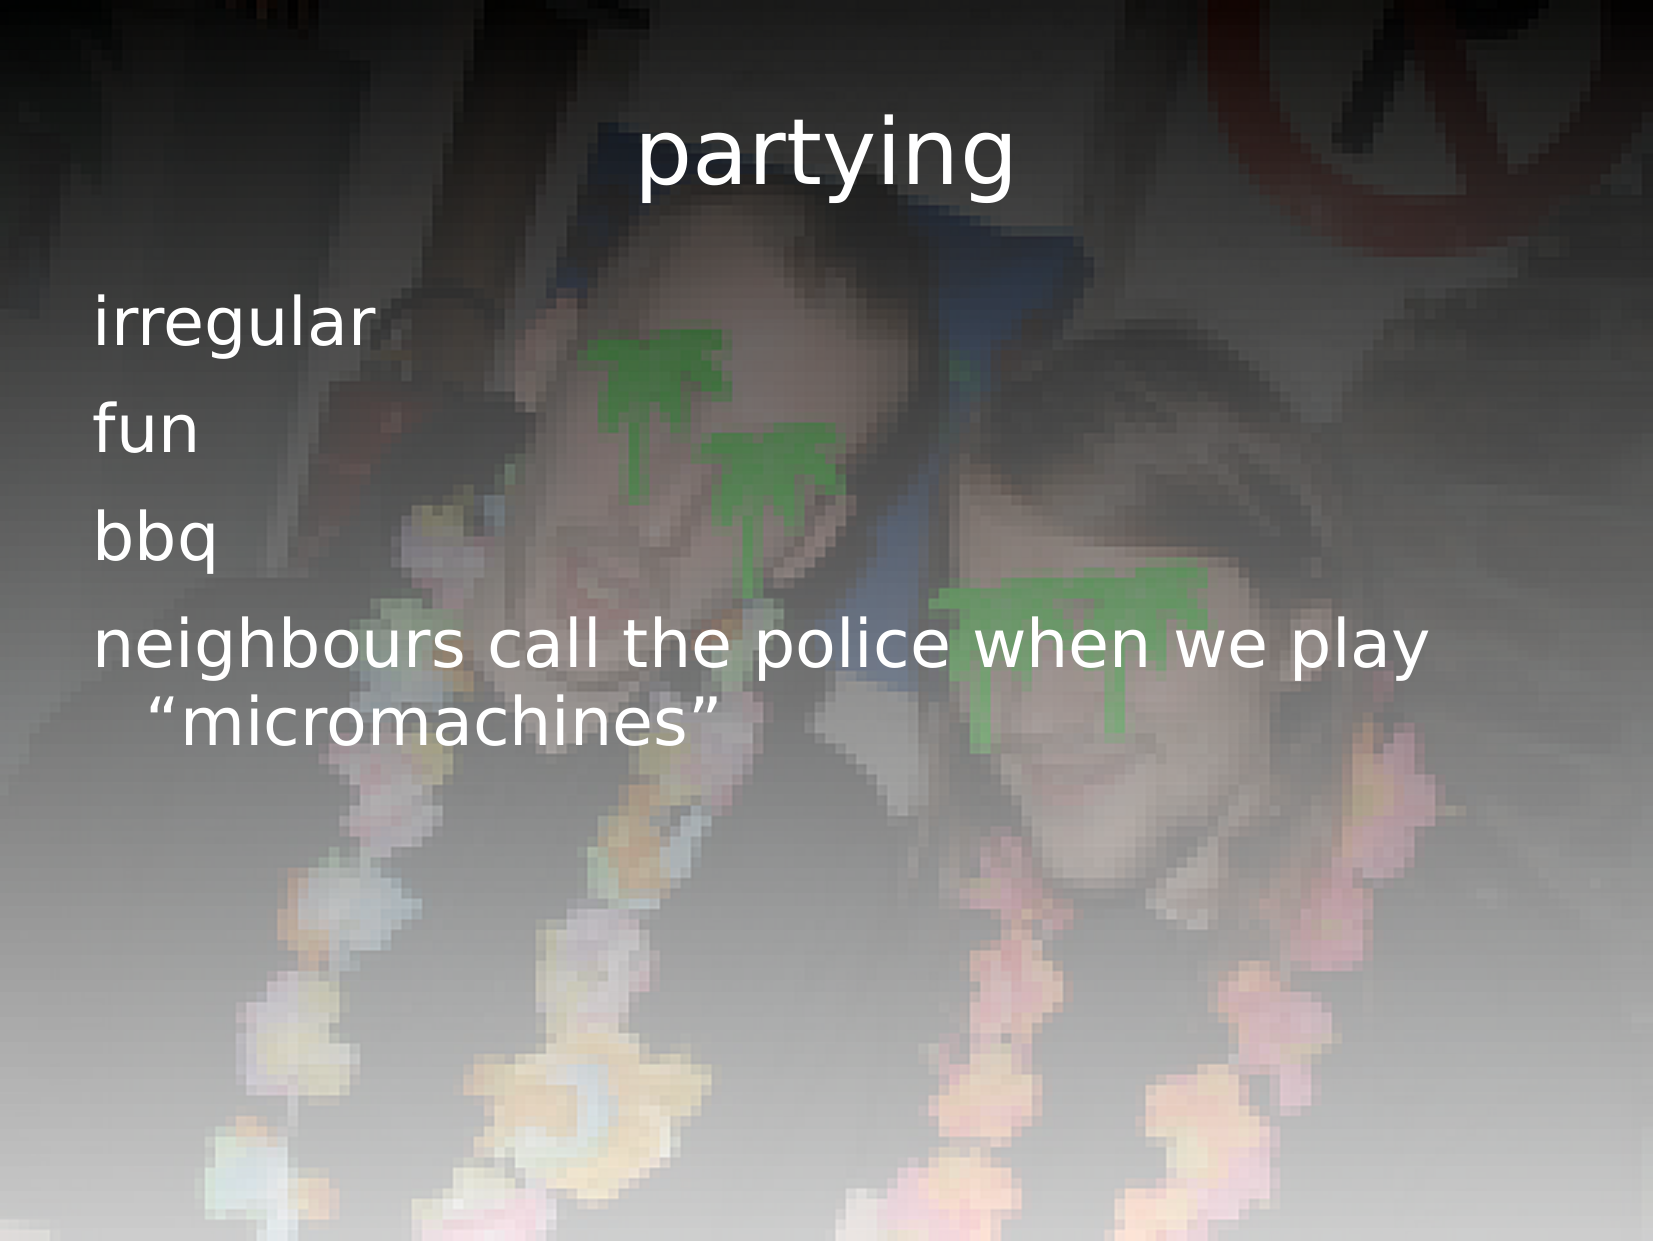

# partying
irregular
fun
bbq
neighbours call the police when we play “micromachines”